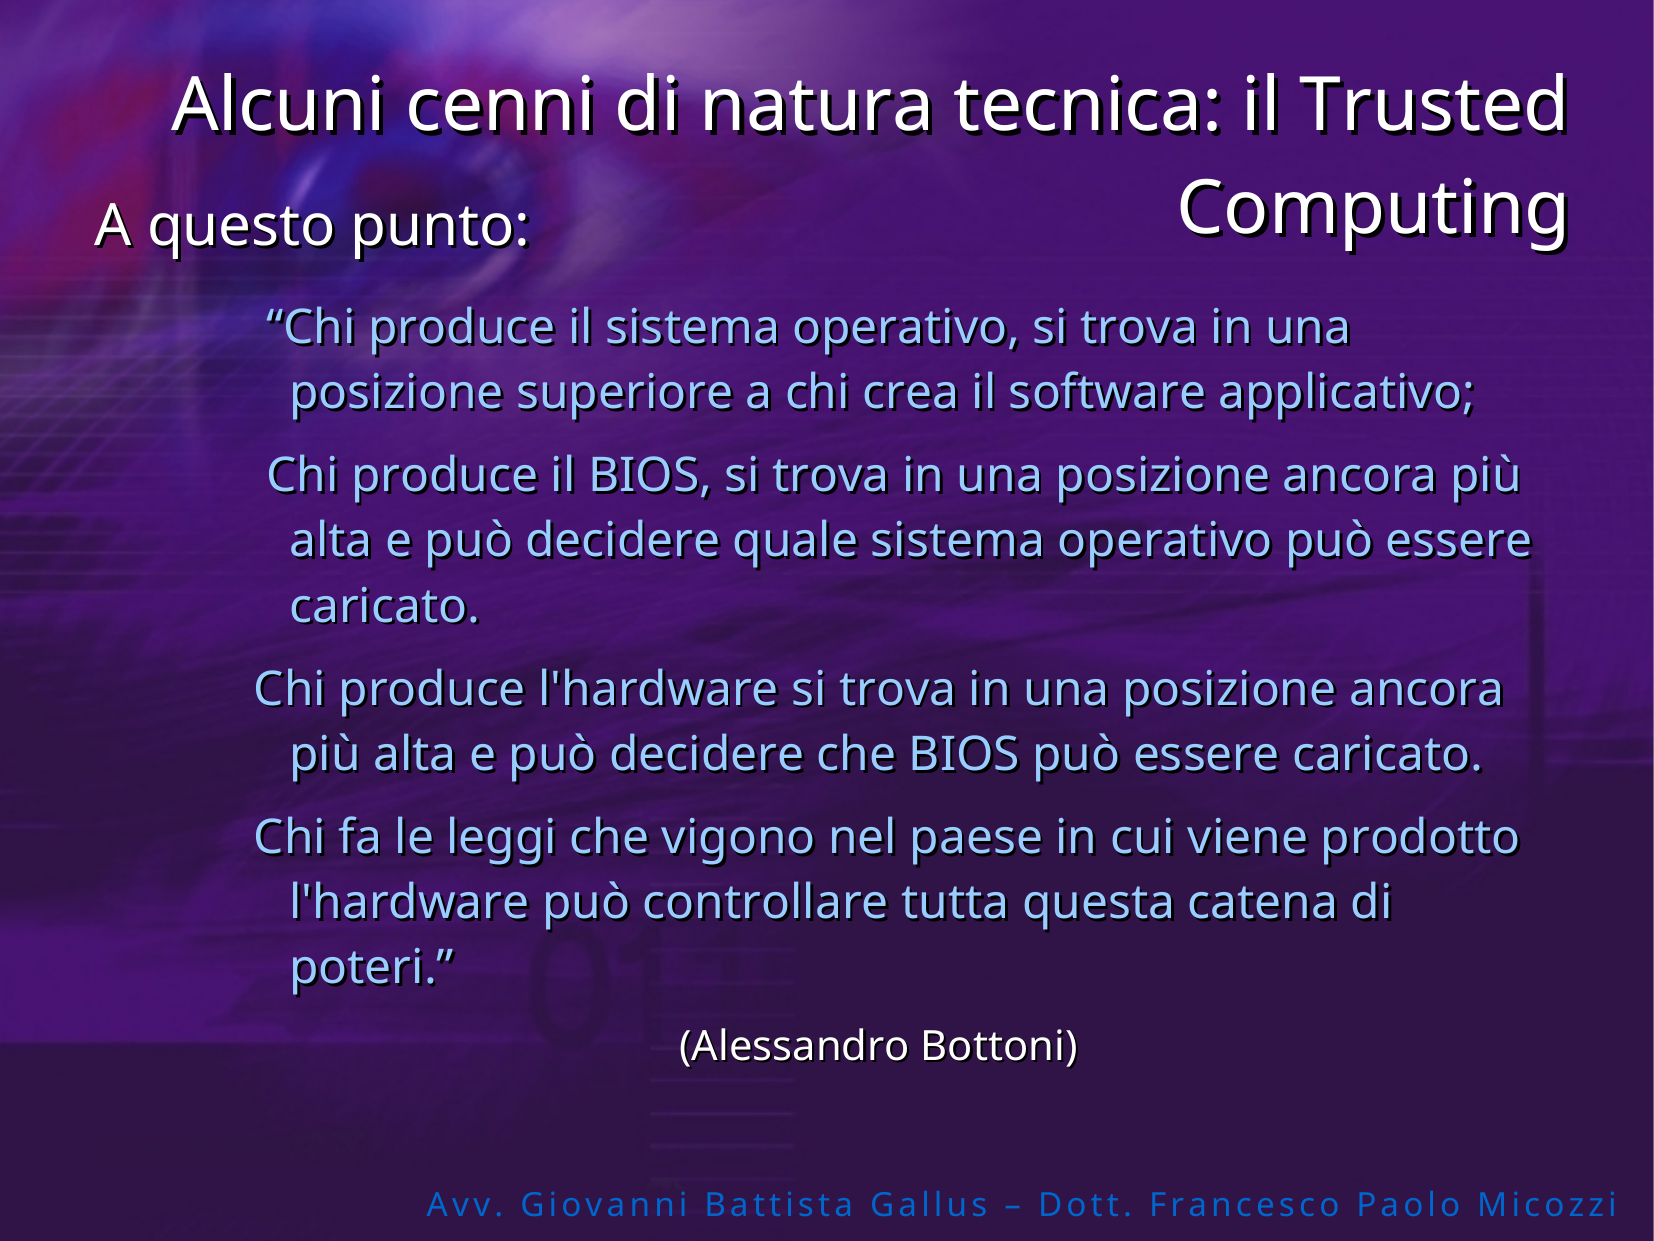

# Alcuni cenni di natura tecnica: il Trusted Computing
A questo punto:
 “Chi produce il sistema operativo, si trova in una posizione superiore a chi crea il software applicativo;
 Chi produce il BIOS, si trova in una posizione ancora più alta e può decidere quale sistema operativo può essere caricato.
Chi produce l'hardware si trova in una posizione ancora più alta e può decidere che BIOS può essere caricato.
Chi fa le leggi che vigono nel paese in cui viene prodotto l'hardware può controllare tutta questa catena di poteri.”
(Alessandro Bottoni)
dott. Francesco Paolo Micozzi - f.micozzi@studionati.it